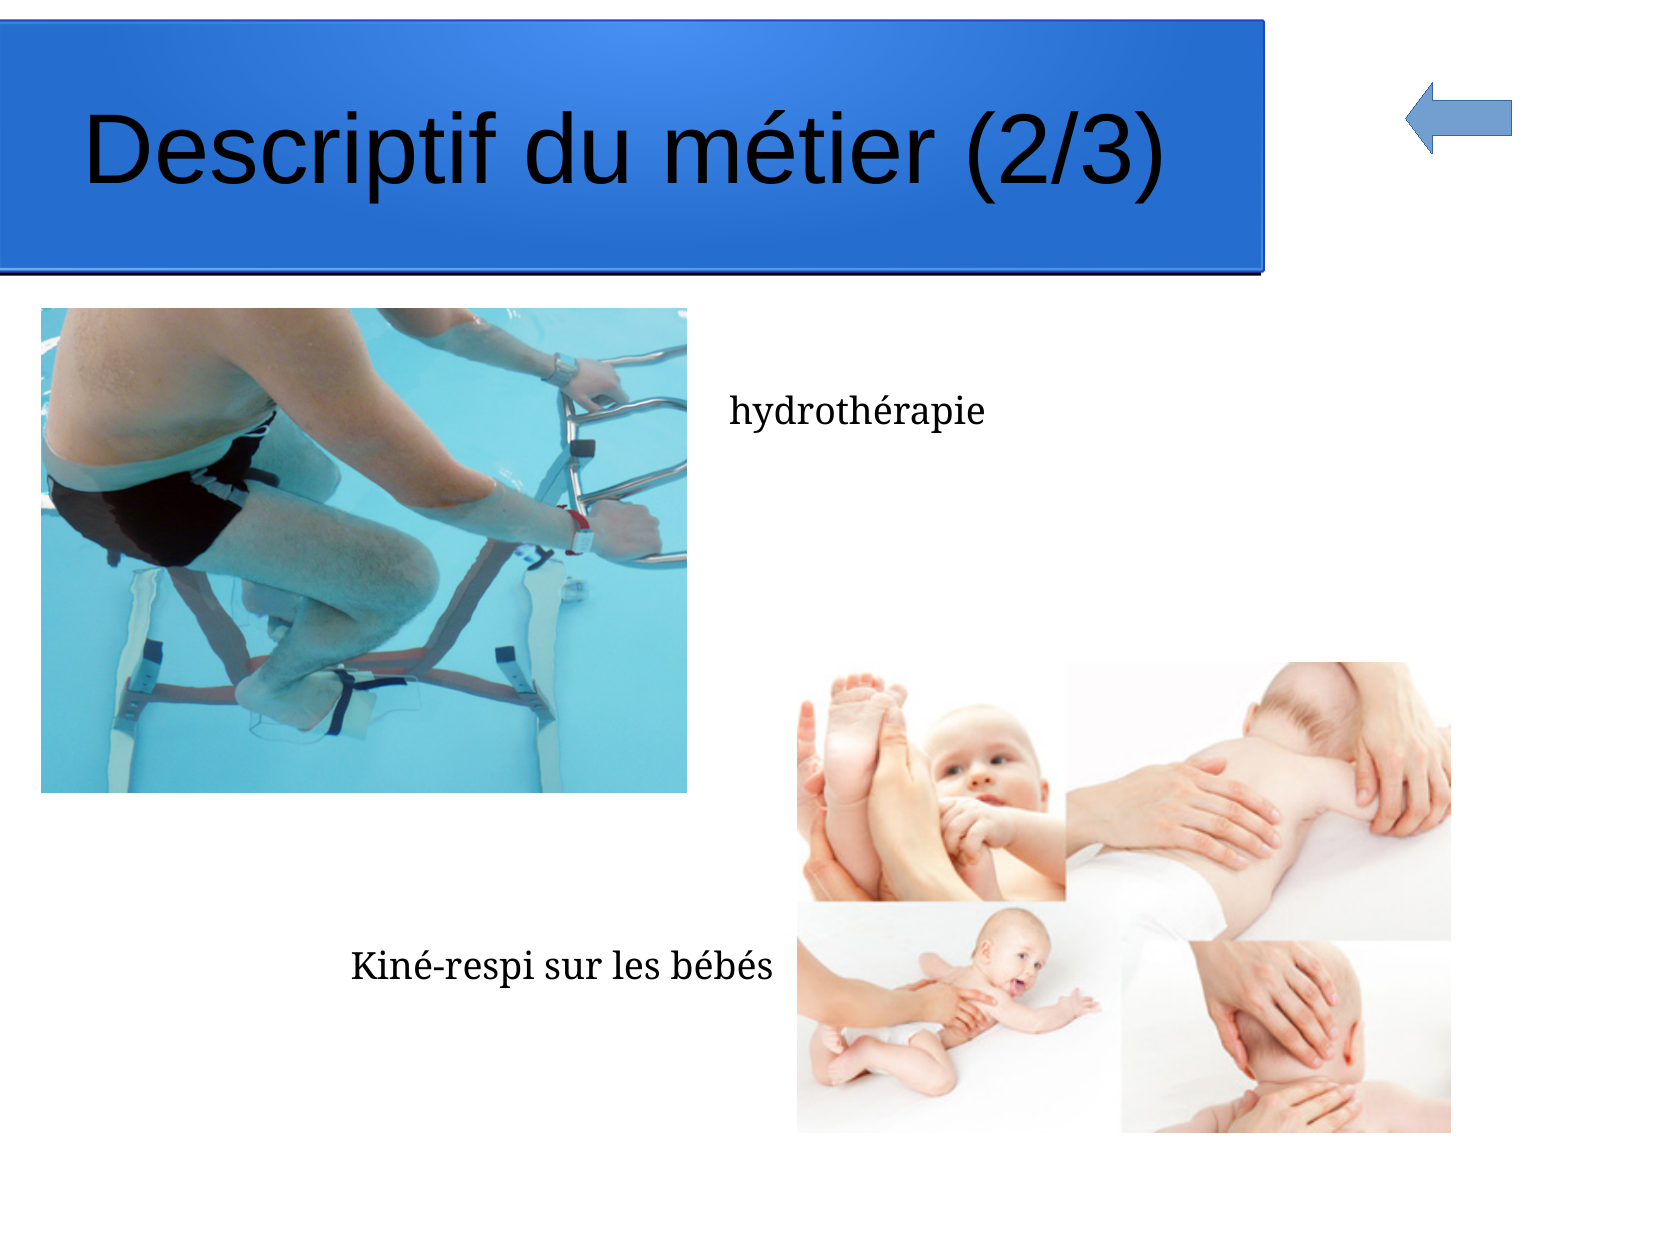

# Descriptif du métier (2/3)
hydrothérapie
Kiné-respi sur les bébés